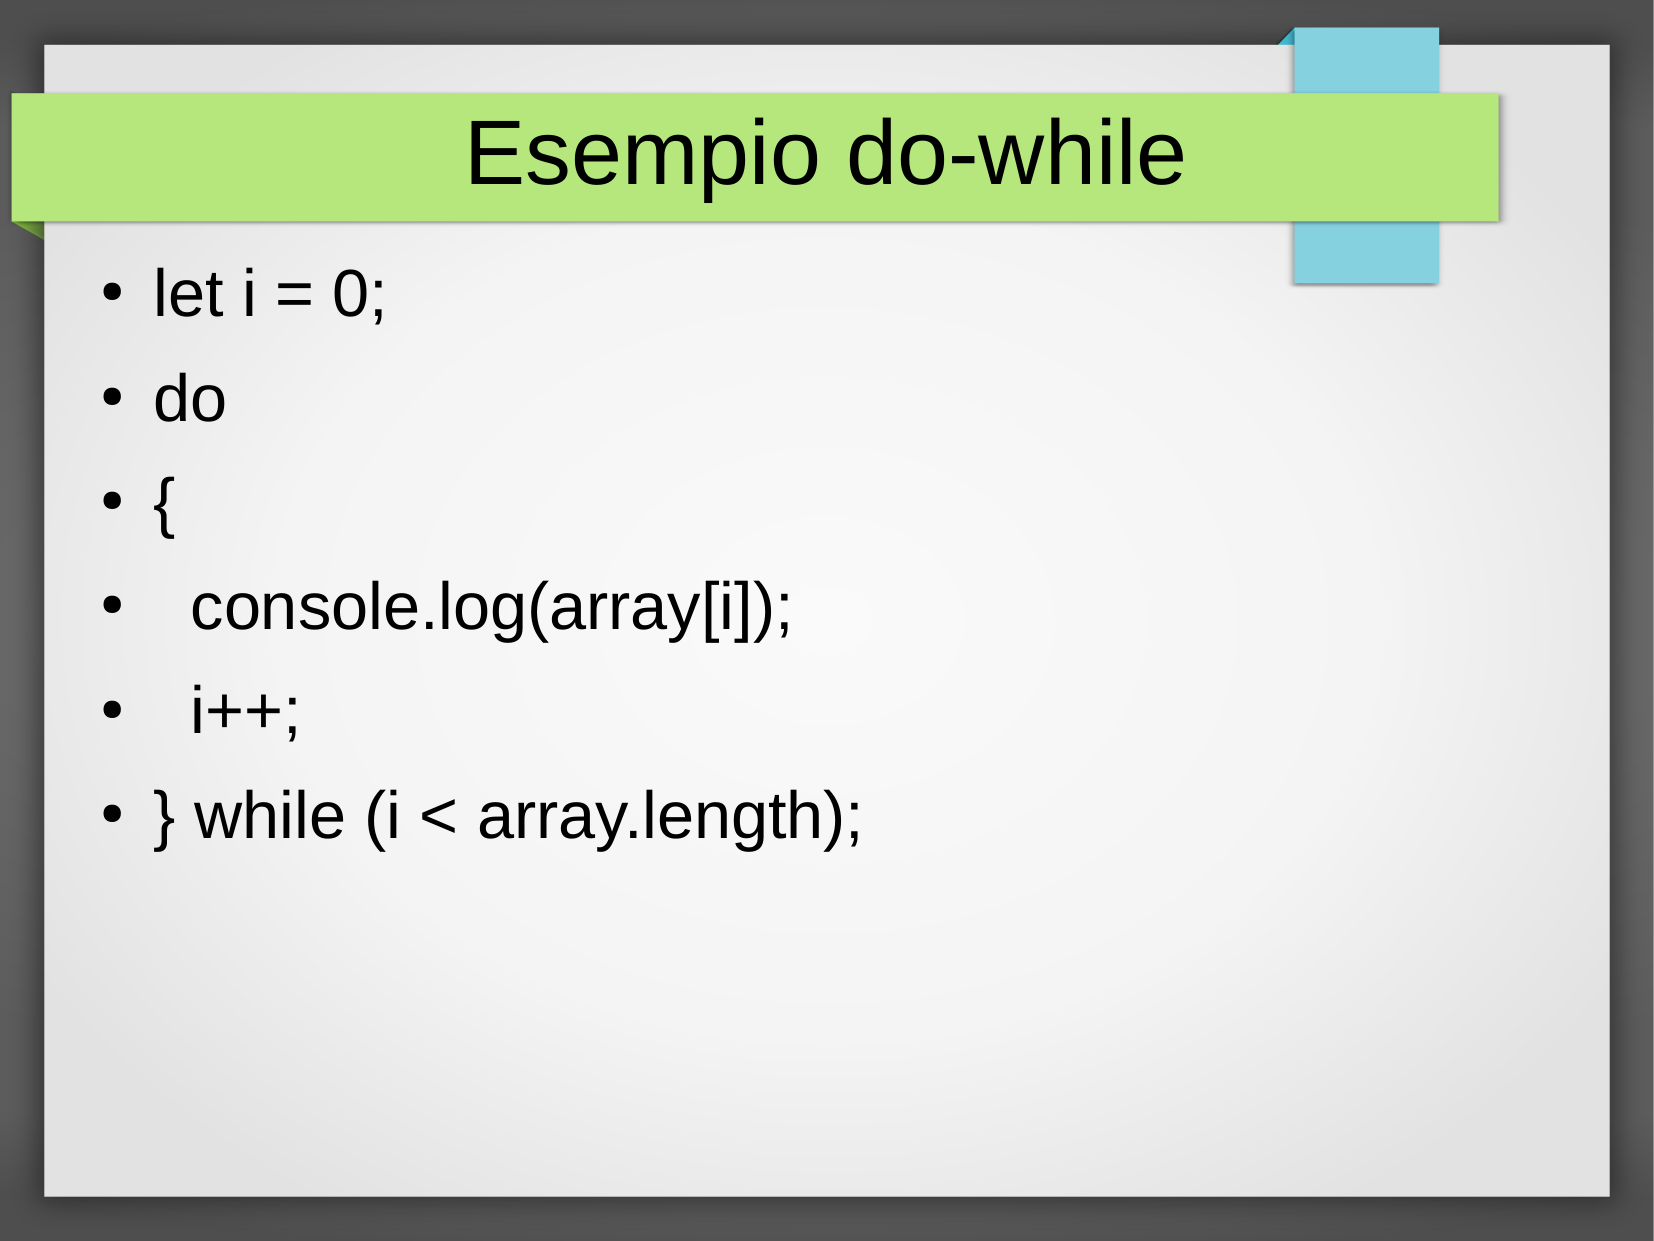

# Esempio do-while
let i = 0;
do
{
 console.log(array[i]);
 i++;
} while (i < array.length);